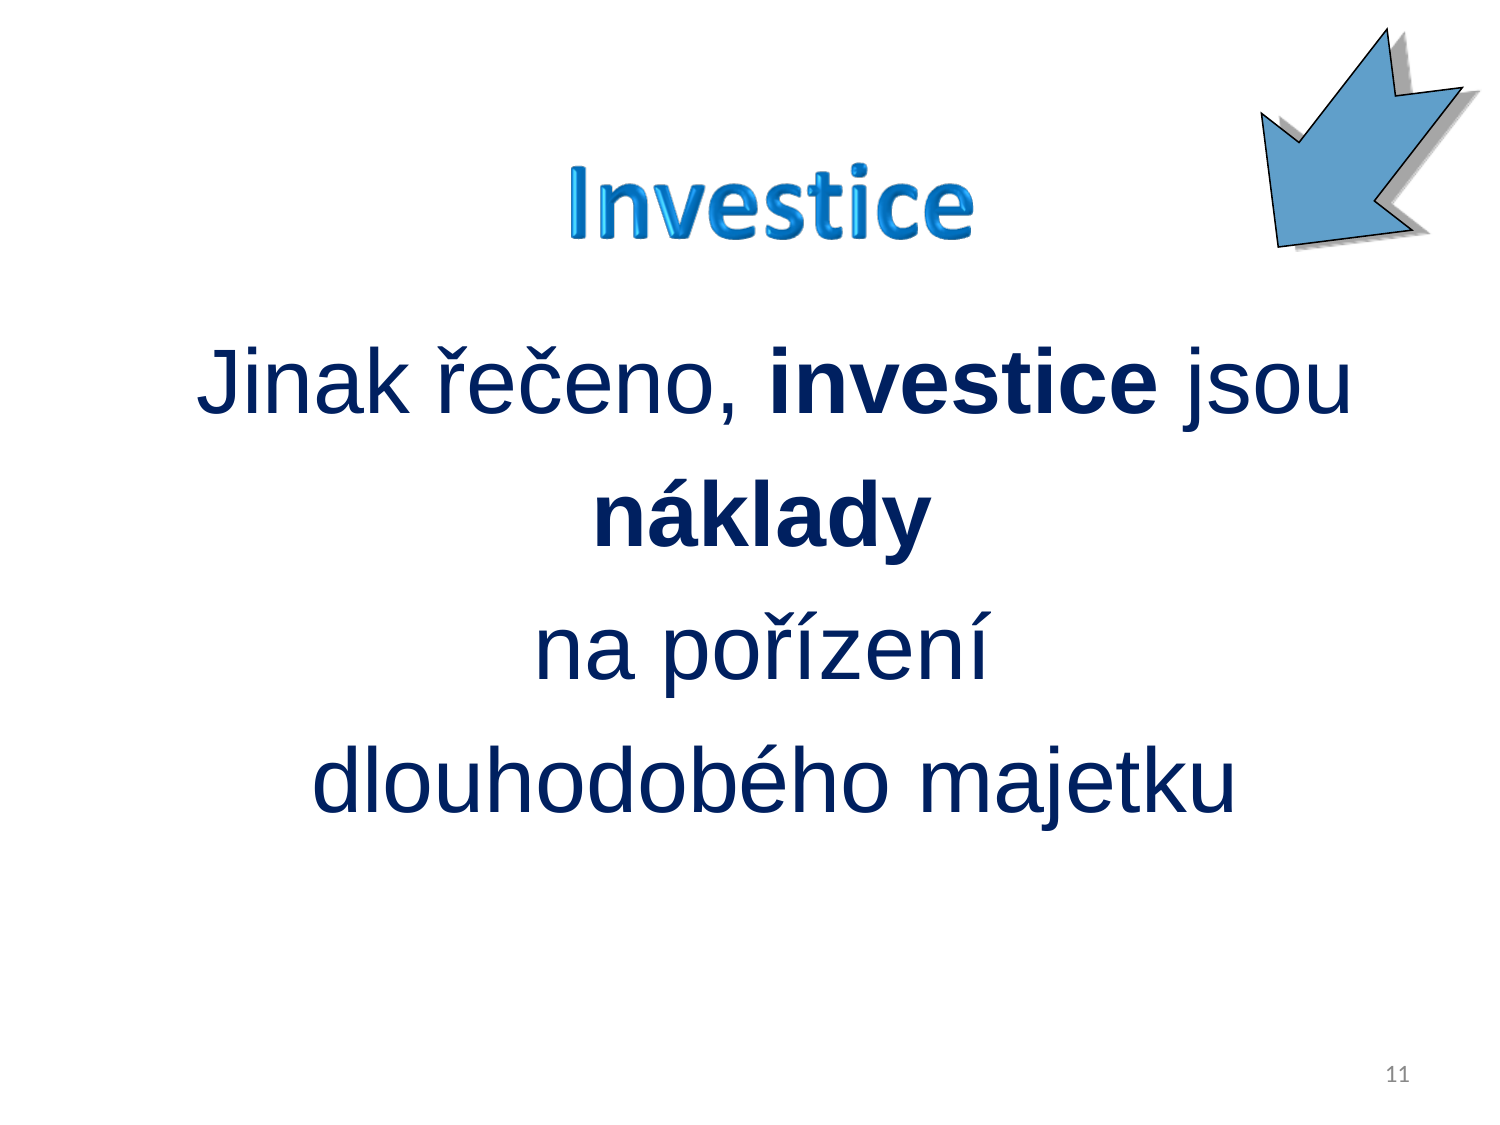

# Jinak řečeno, investice jsou
náklady
na pořízení
dlouhodobého majetku